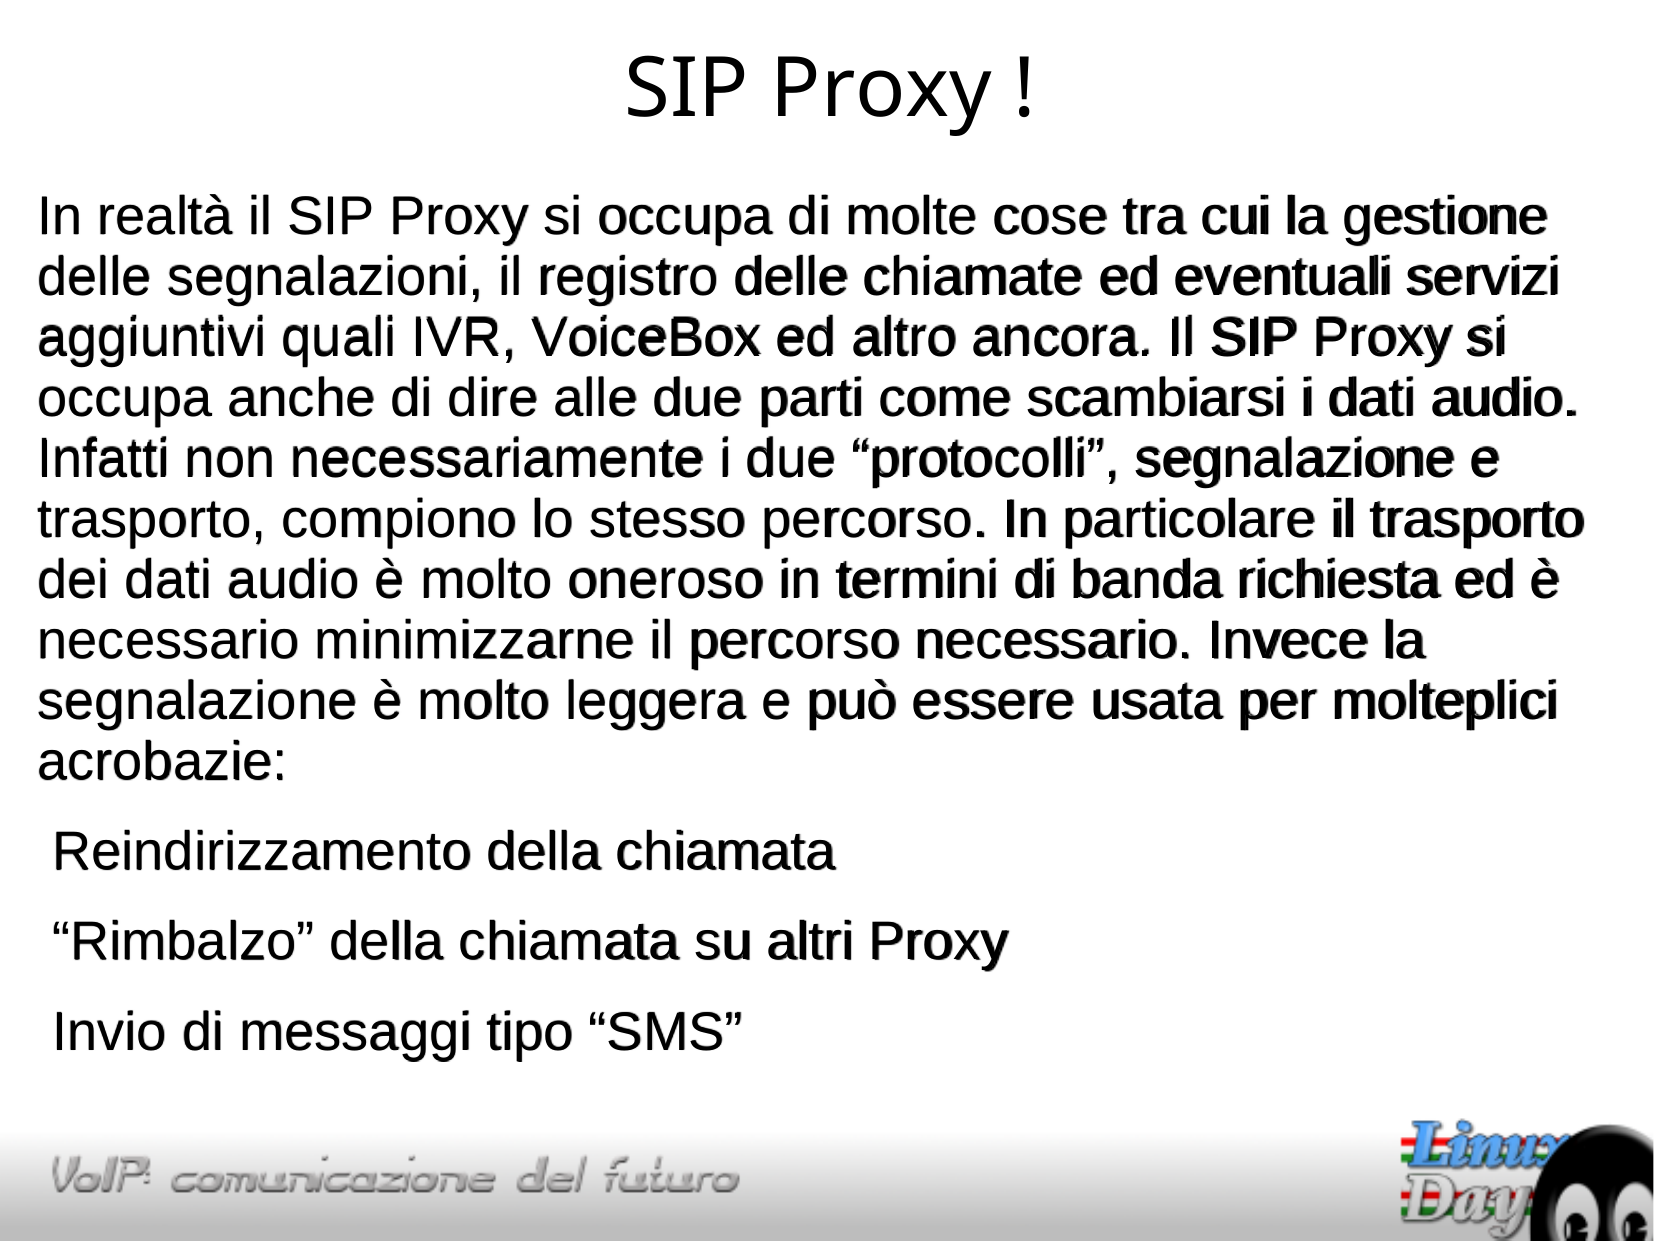

# SIP Proxy !
In realtà il SIP Proxy si occupa di molte cose tra cui la gestione delle segnalazioni, il registro delle chiamate ed eventuali servizi aggiuntivi quali IVR, VoiceBox ed altro ancora. Il SIP Proxy si occupa anche di dire alle due parti come scambiarsi i dati audio. Infatti non necessariamente i due “protocolli”, segnalazione e trasporto, compiono lo stesso percorso. In particolare il trasporto dei dati audio è molto oneroso in termini di banda richiesta ed è necessario minimizzarne il percorso necessario. Invece la segnalazione è molto leggera e può essere usata per molteplici acrobazie:
 Reindirizzamento della chiamata
 “Rimbalzo” della chiamata su altri Proxy
 Invio di messaggi tipo “SMS”